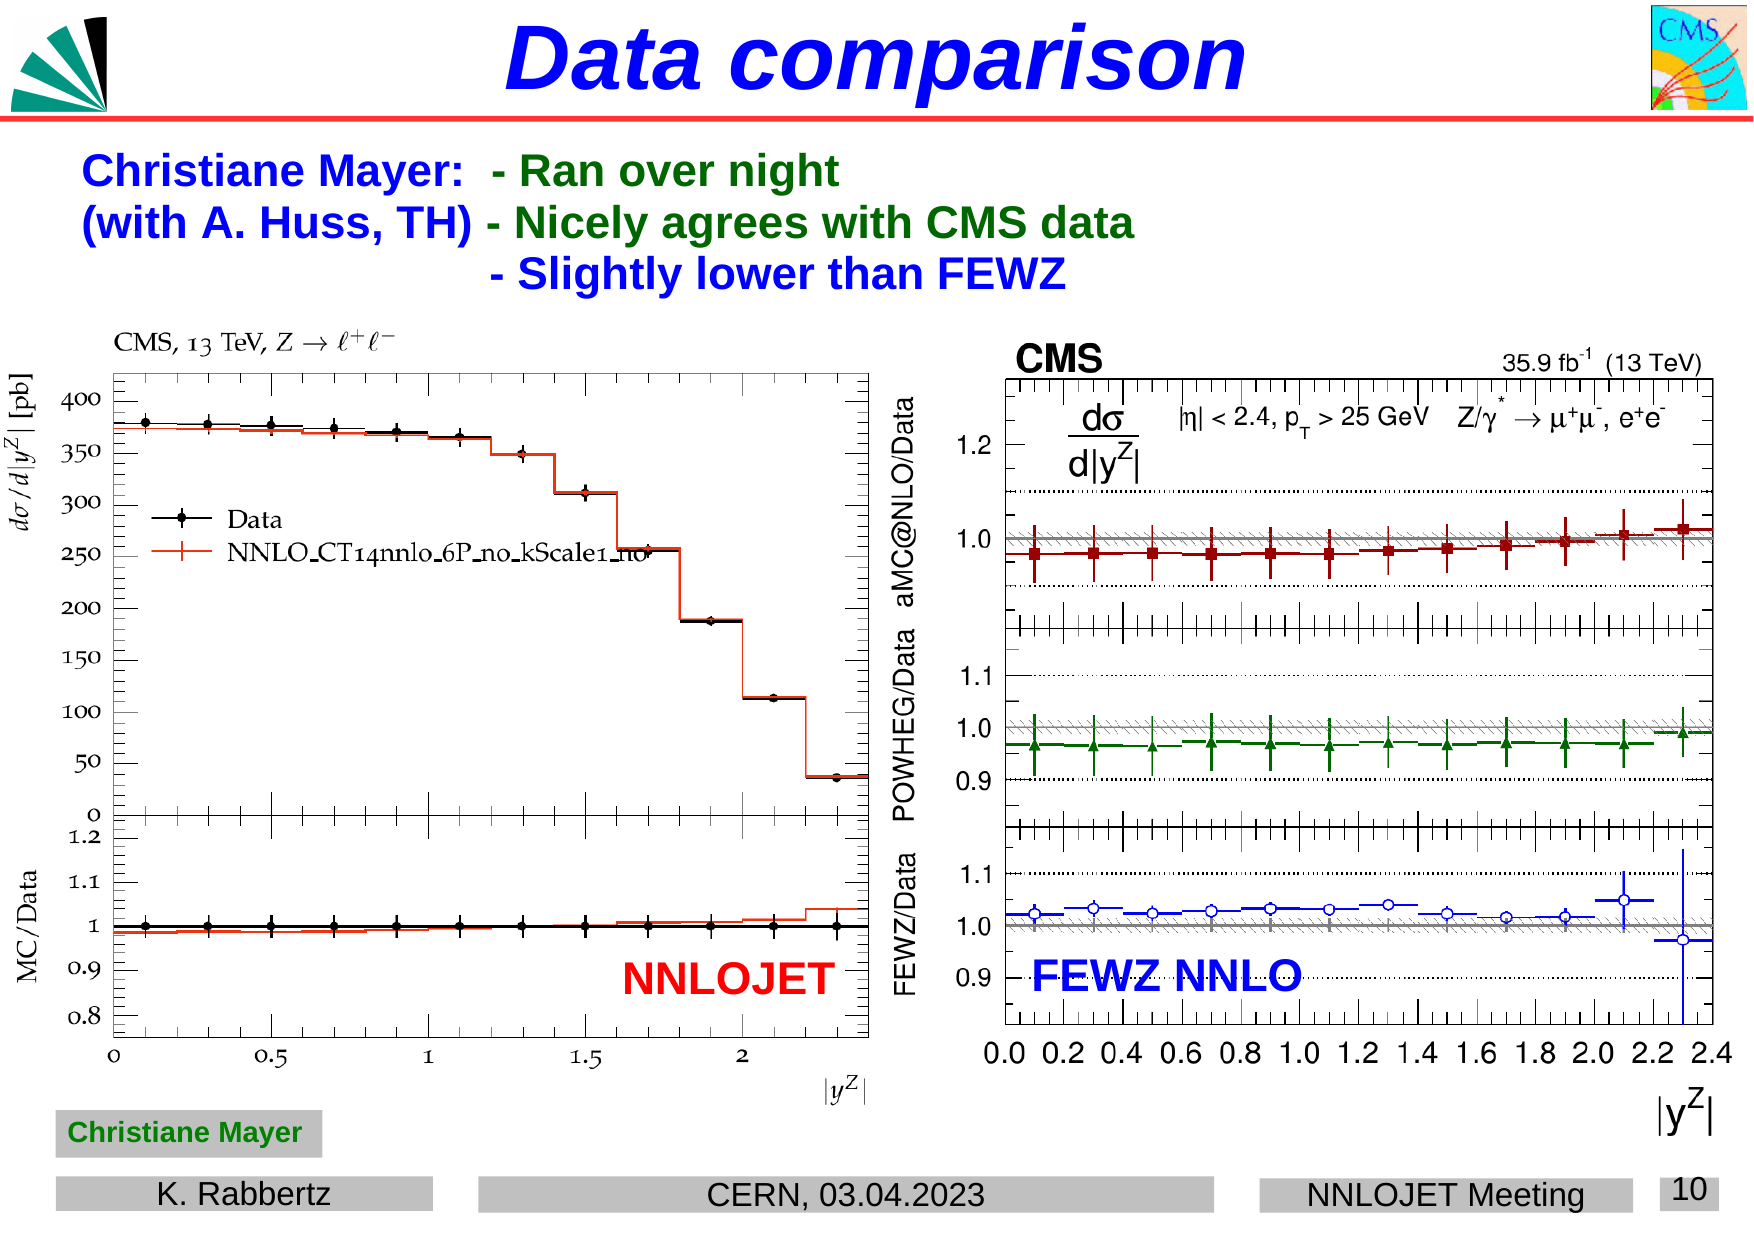

# Data comparison
Christiane Mayer: - Ran over night
(with A. Huss, TH) - Nicely agrees with CMS data
 - Slightly lower than FEWZ
FEWZ NNLO
NNLOJET
Christiane Mayer